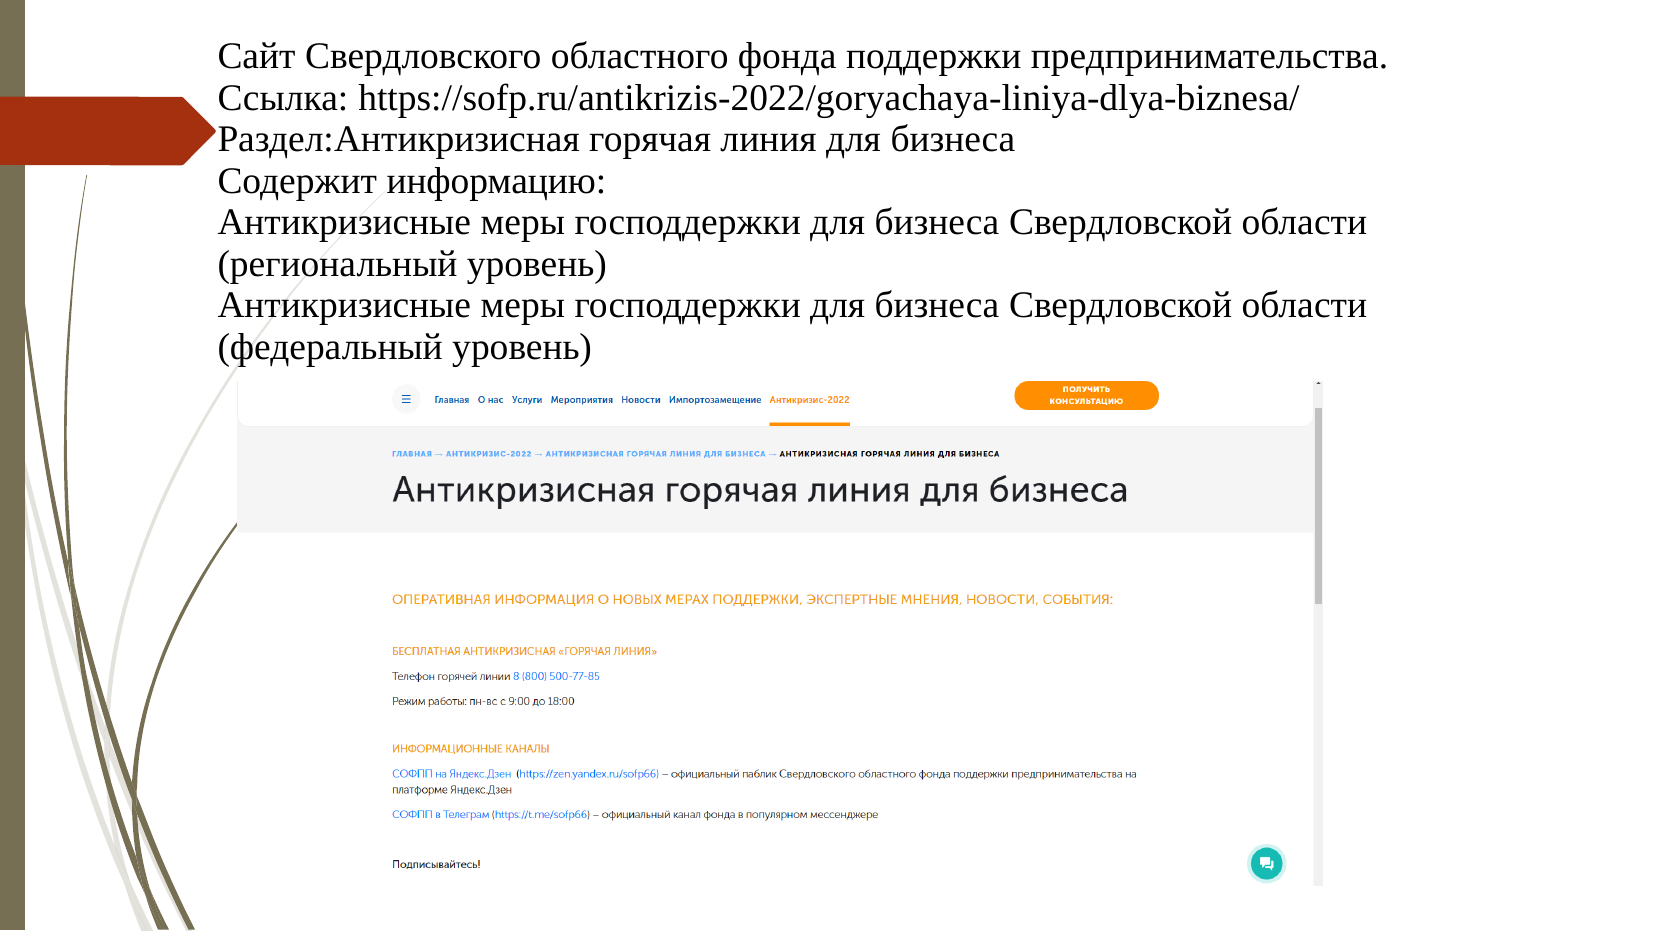

Сайт Свердловского областного фонда поддержки предпринимательства.
Ссылка: https://sofp.ru/antikrizis-2022/goryachaya-liniya-dlya-biznesa/
Раздел:Антикризисная горячая линия для бизнеса
Содержит информацию:
Антикризисные меры господдержки для бизнеса Свердловской области
(региональный уровень)
Антикризисные меры господдержки для бизнеса Свердловской области
(федеральный уровень)